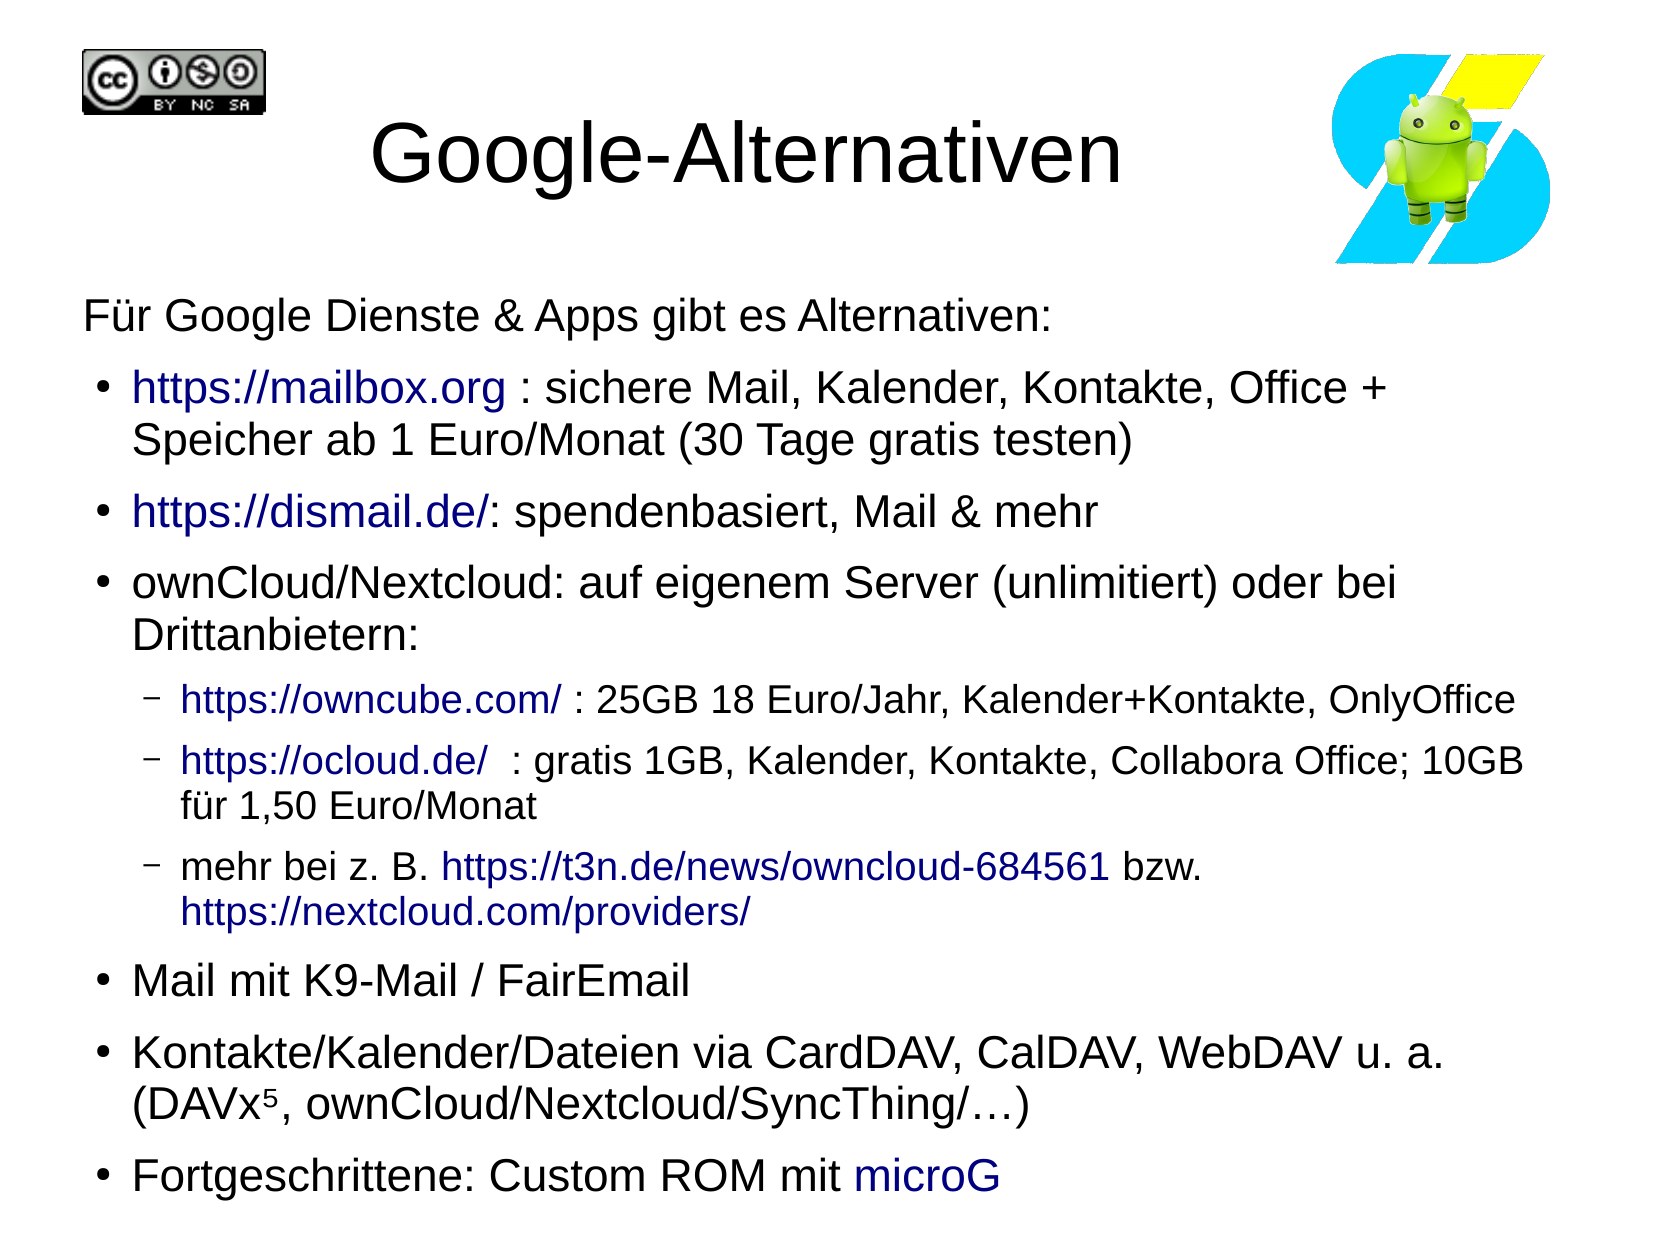

# Google-Alternativen
Für Google Dienste & Apps gibt es Alternativen:
https://mailbox.org : sichere Mail, Kalender, Kontakte, Office + Speicher ab 1 Euro/Monat (30 Tage gratis testen)
https://dismail.de/: spendenbasiert, Mail & mehr
ownCloud/Nextcloud: auf eigenem Server (unlimitiert) oder bei Drittanbietern:
https://owncube.com/ : 25GB 18 Euro/Jahr, Kalender+Kontakte, OnlyOffice
https://ocloud.de/ : gratis 1GB, Kalender, Kontakte, Collabora Office; 10GB für 1,50 Euro/Monat
mehr bei z. B. https://t3n.de/news/owncloud-684561 bzw. https://nextcloud.com/providers/
Mail mit K9-Mail / FairEmail
Kontakte/Kalender/Dateien via CardDAV, CalDAV, WebDAV u. a. (DAVx⁵, ownCloud/Nextcloud/SyncThing/…)
Fortgeschrittene: Custom ROM mit microG